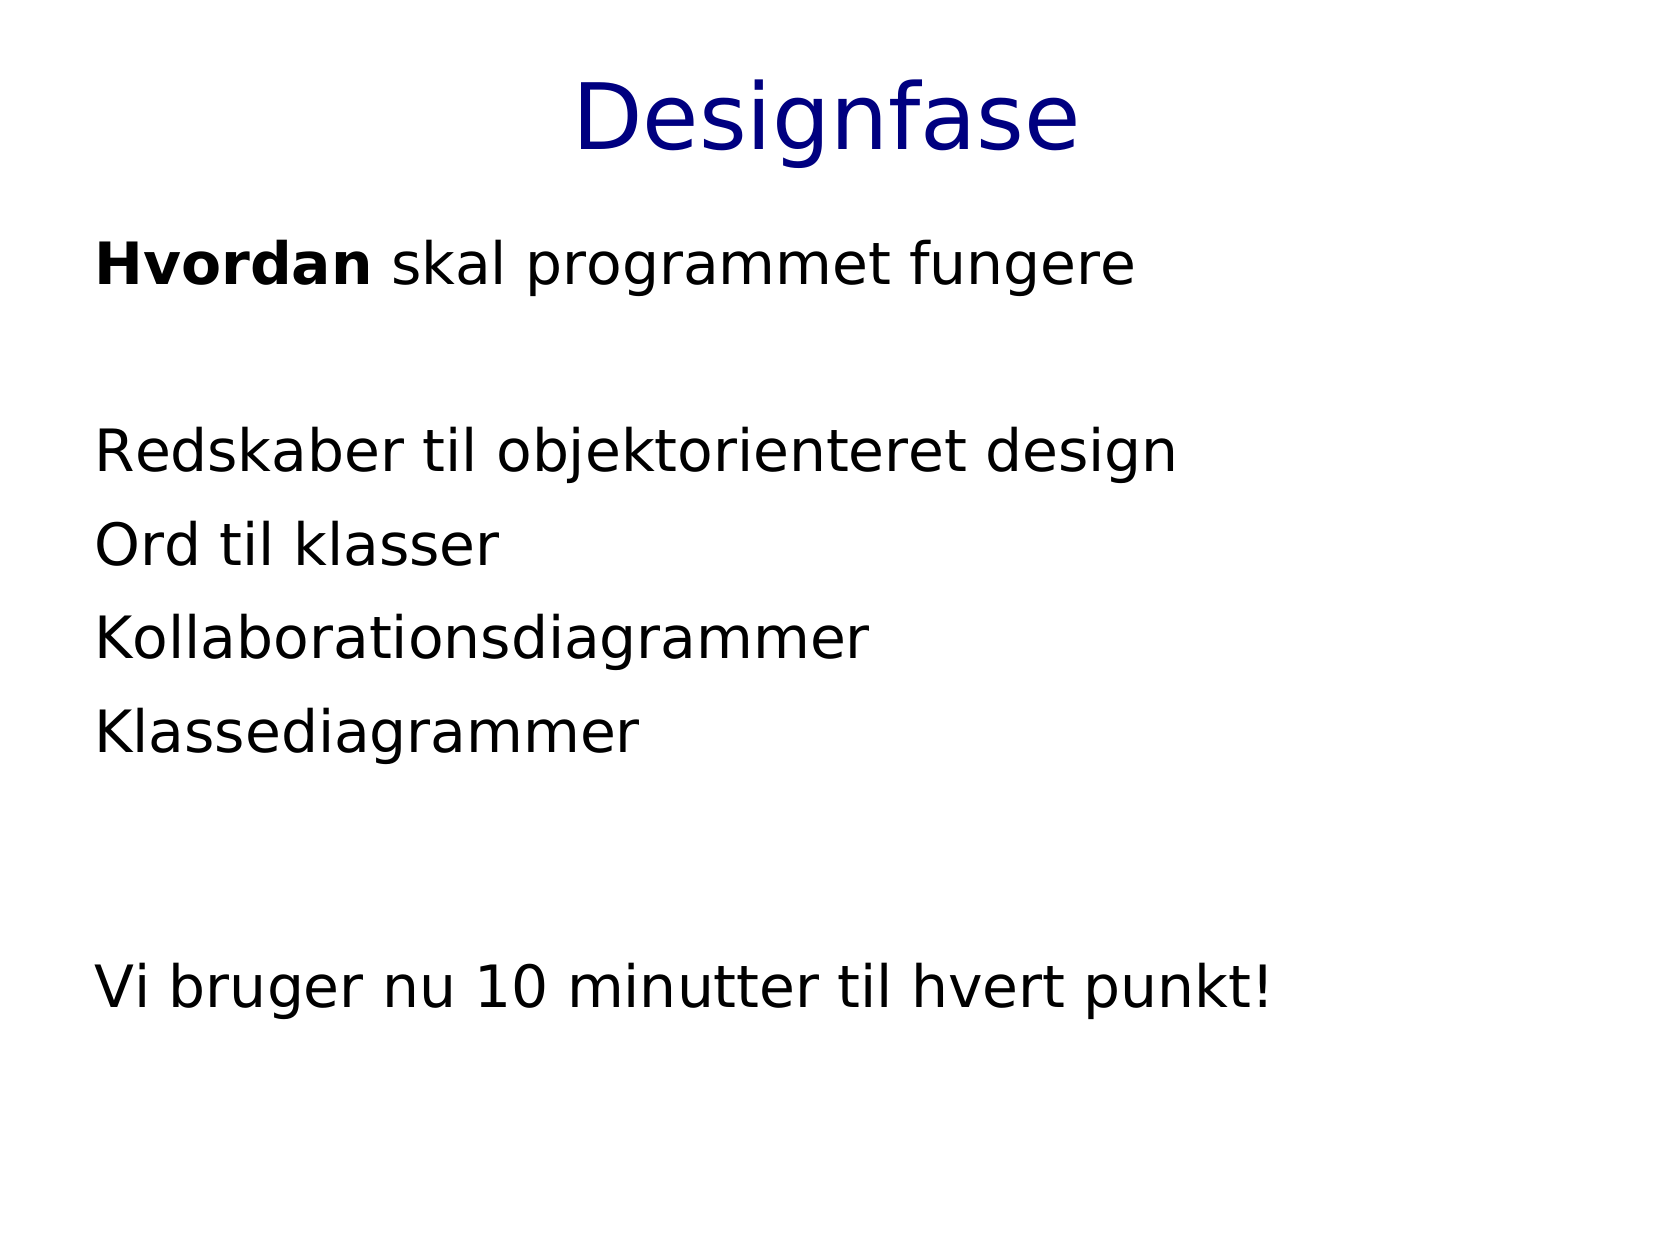

# Designfase
Hvordan skal programmet fungere
Redskaber til objektorienteret design
Ord til klasser
Kollaborationsdiagrammer
Klassediagrammer
Vi bruger nu 10 minutter til hvert punkt!